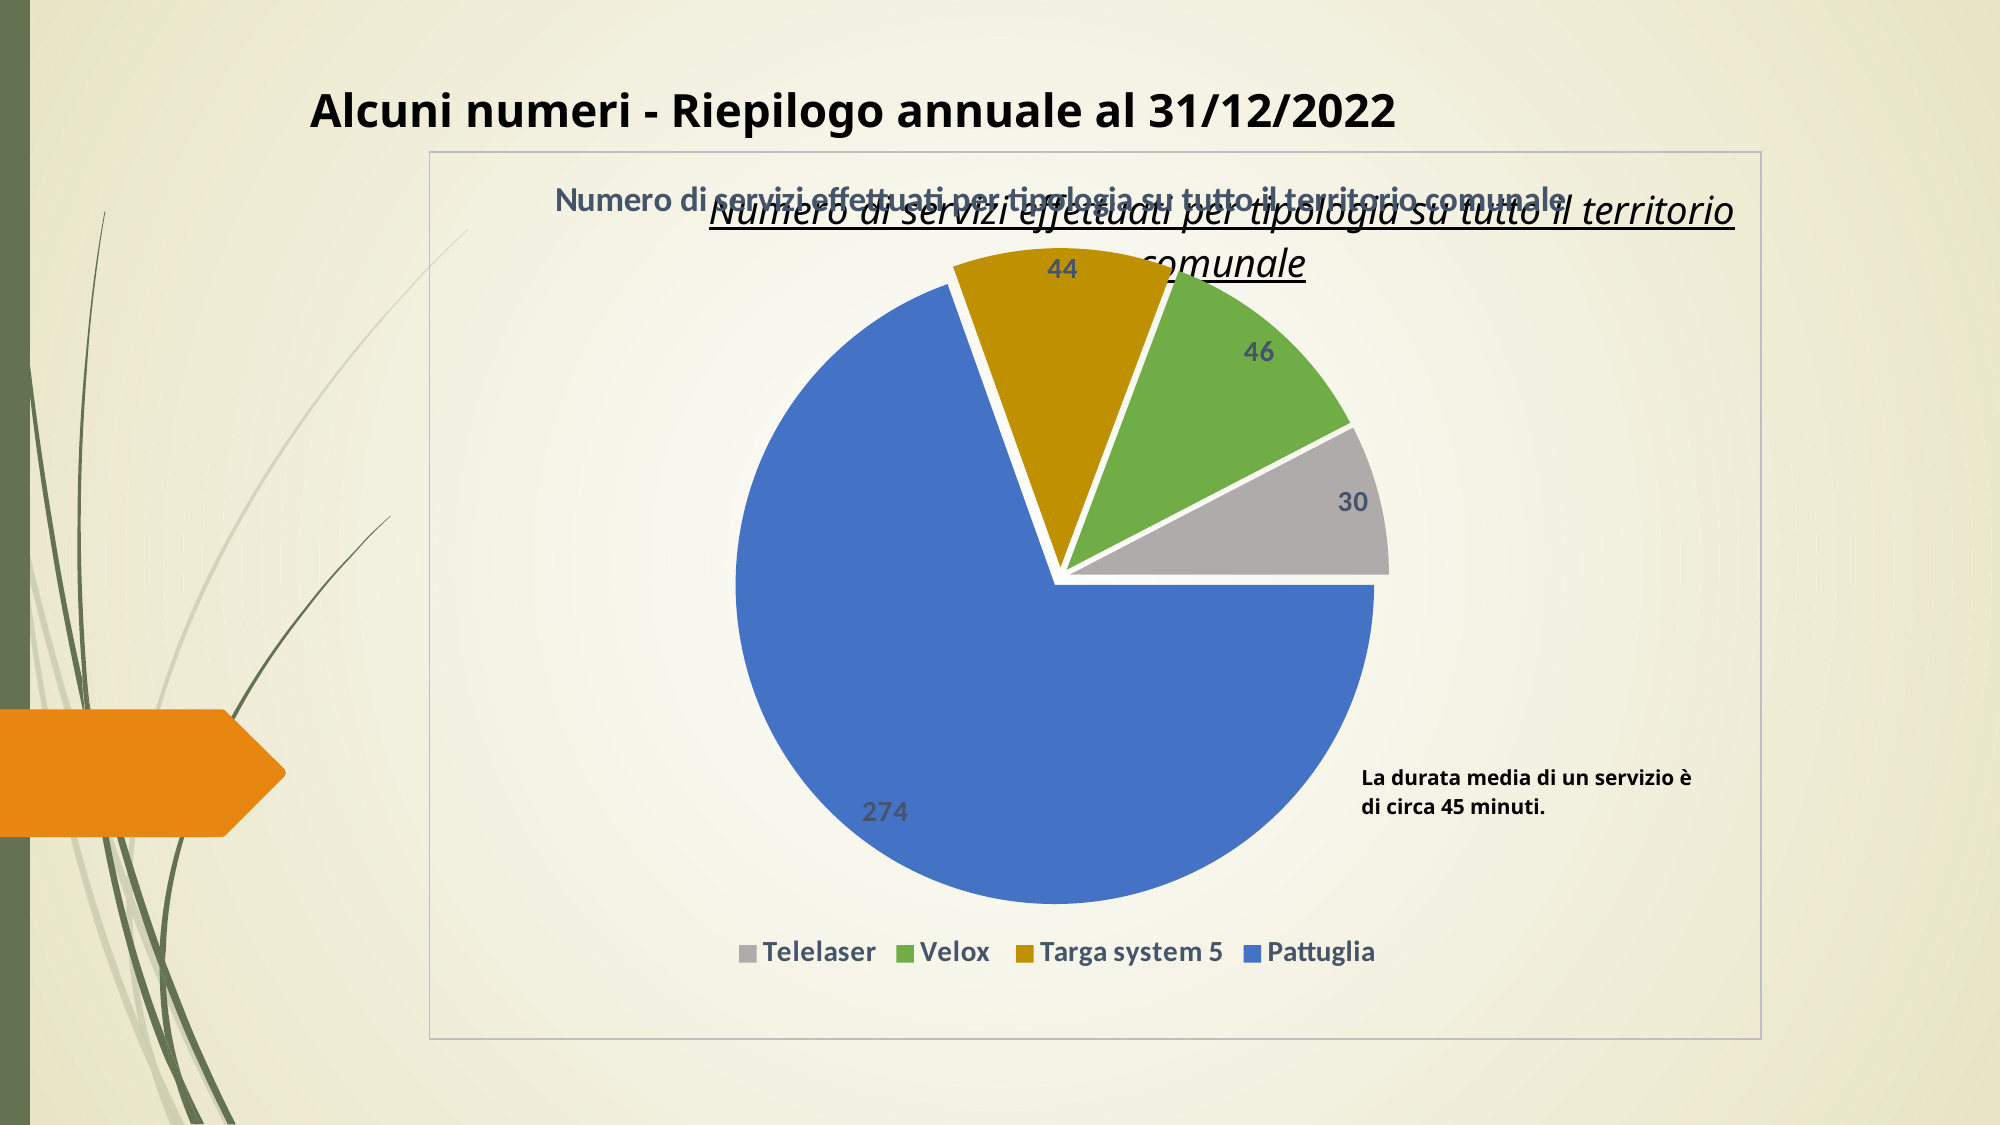

Alcuni numeri - Riepilogo annuale al 31/12/2022
### Chart: Numero di servizi effettuati per tipologia su tutto il territorio comunale
| Category | Vendite |
|---|---|
| Telelaser | 30.0 |
| Velox | 46.0 |
| Targa system 5 | 44.0 |
| Pattuglia | 274.0 |
### Chart: Numero di servizi effettuati per tipologia su tutto il territorio comunale
| Category |
|---|La durata media di un servizio è di circa 45 minuti.